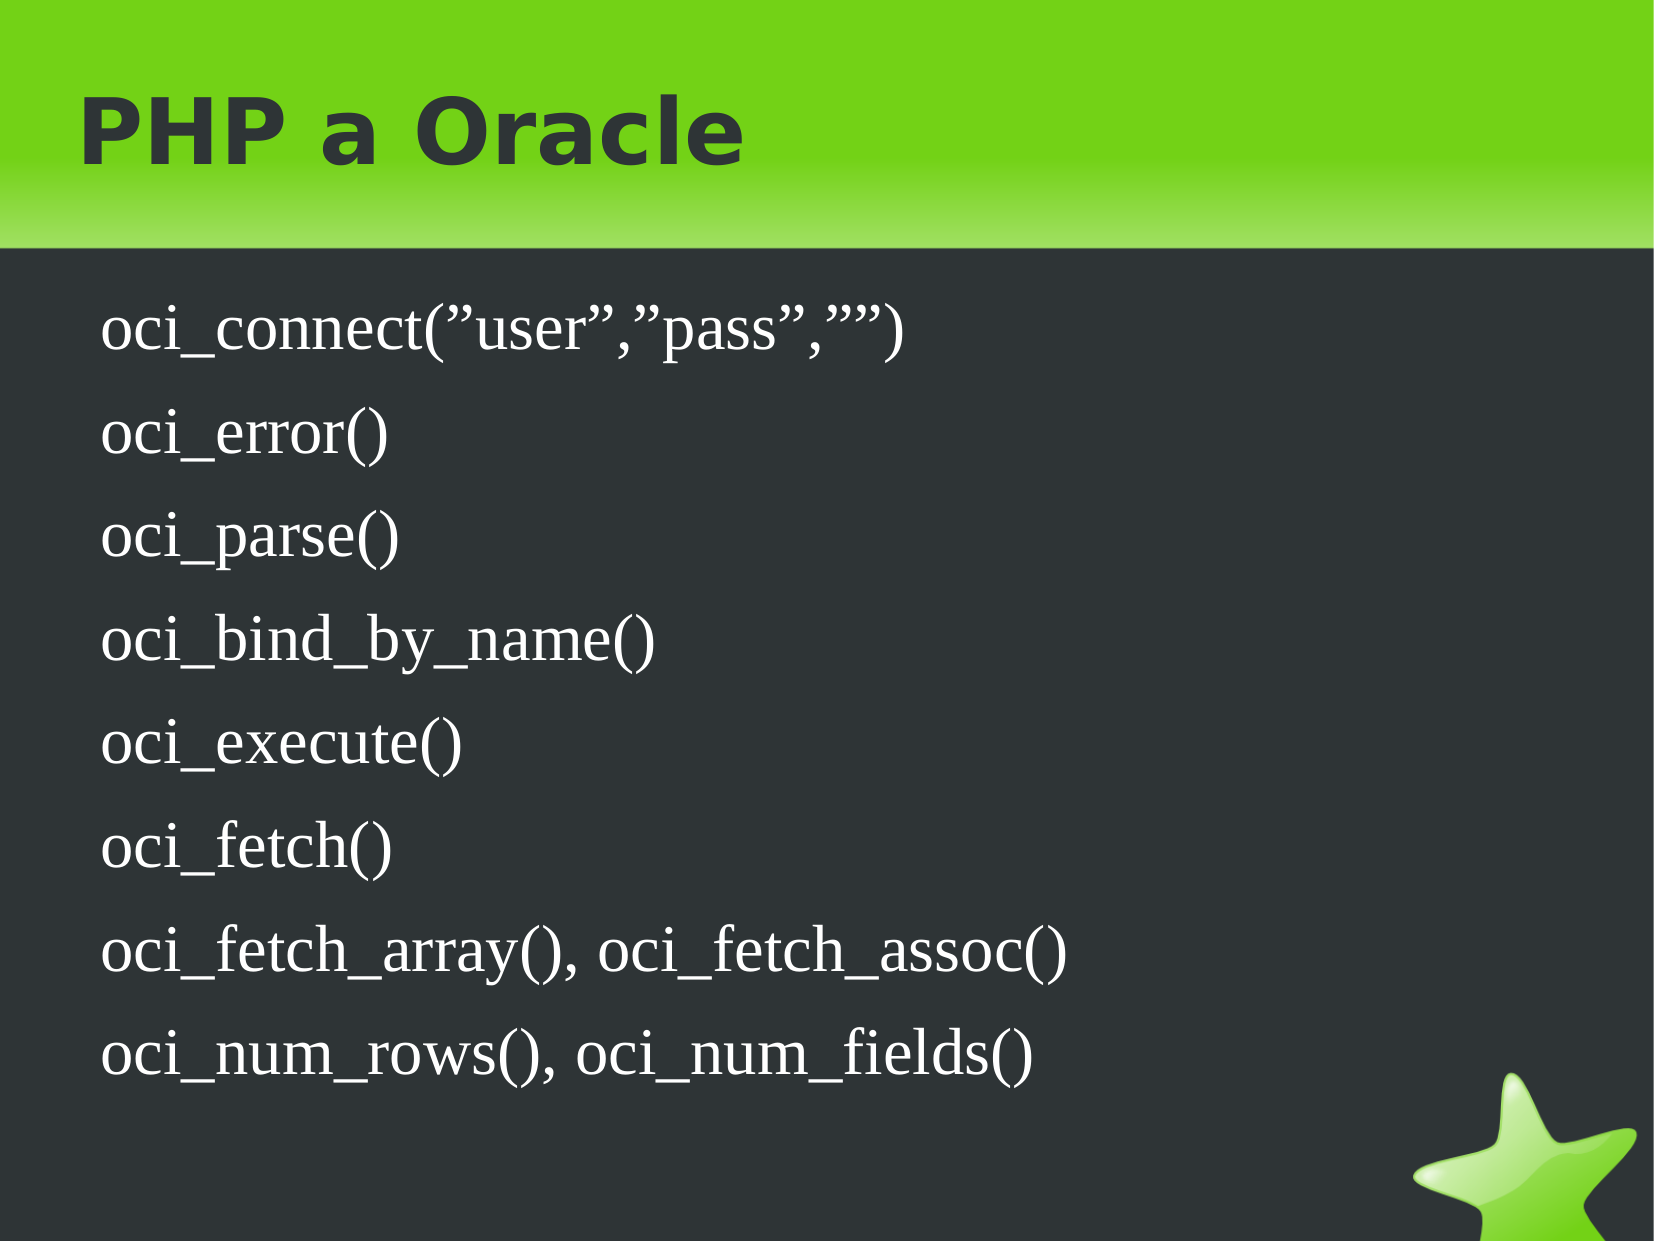

# PHP a Oracle
oci_connect(”user”,”pass”,””)
oci_error()
oci_parse()
oci_bind_by_name()
oci_execute()
oci_fetch()
oci_fetch_array(), oci_fetch_assoc()
oci_num_rows(), oci_num_fields()